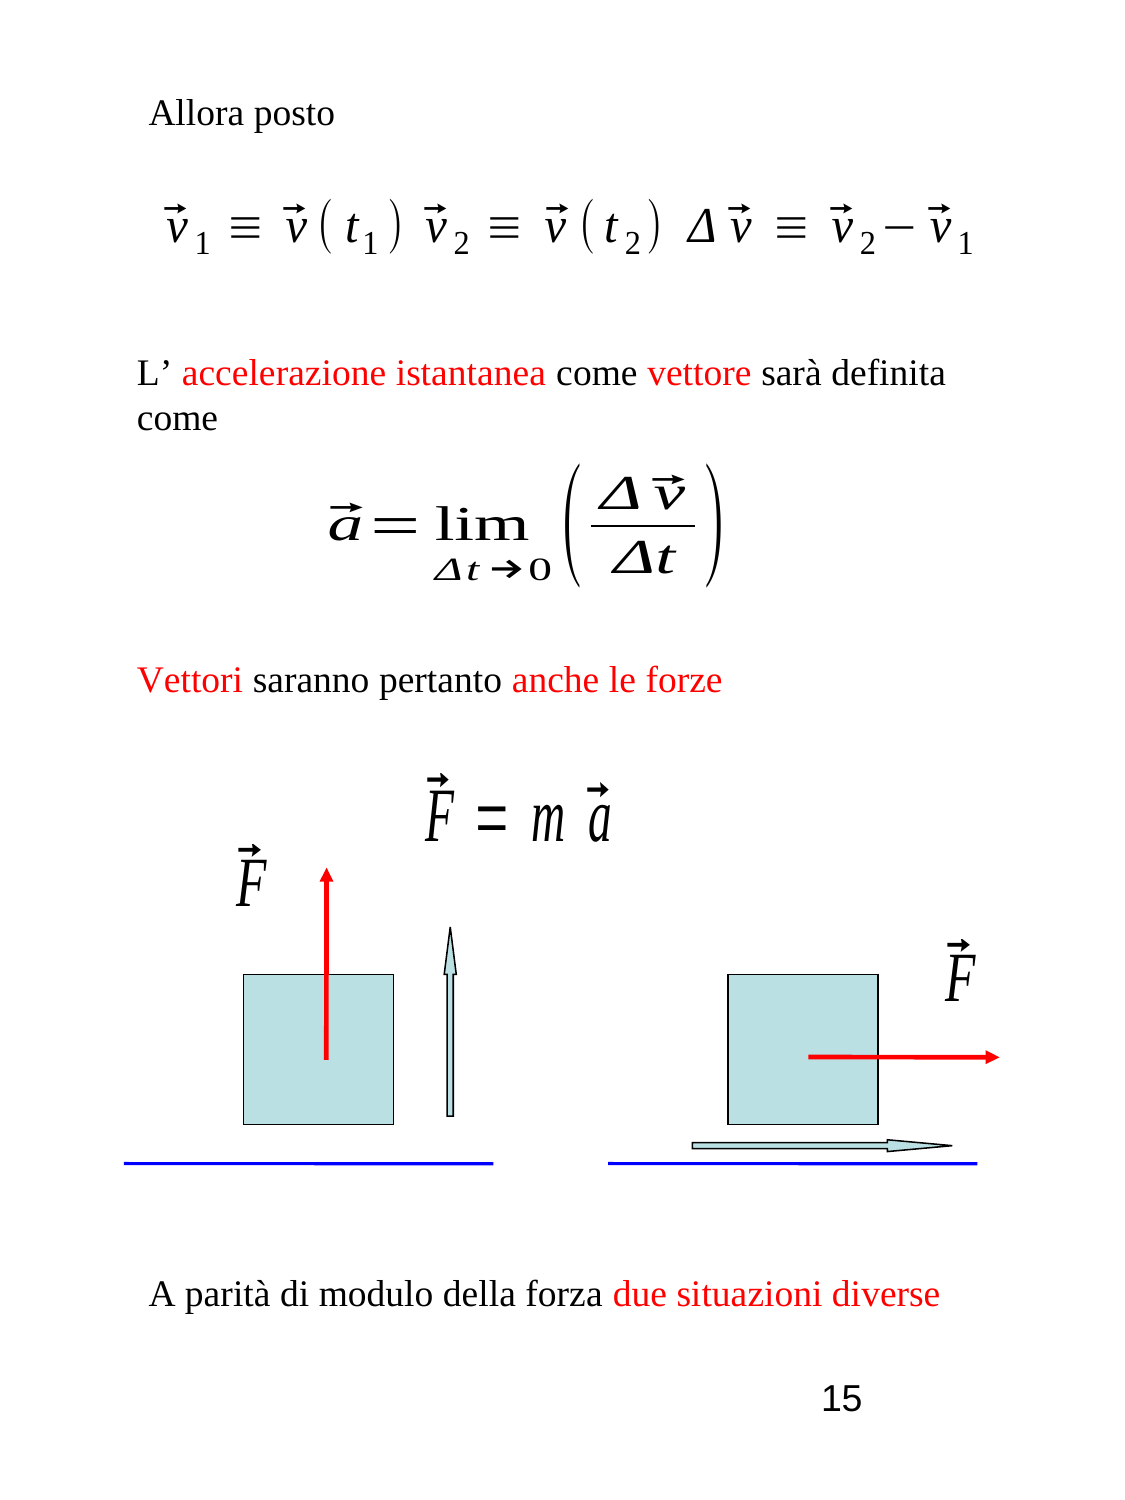

Allora posto
L’ accelerazione istantanea come vettore sarà definita
come
Vettori saranno pertanto anche le forze
A parità di modulo della forza due situazioni diverse
P1 Principi della Dinamica
15